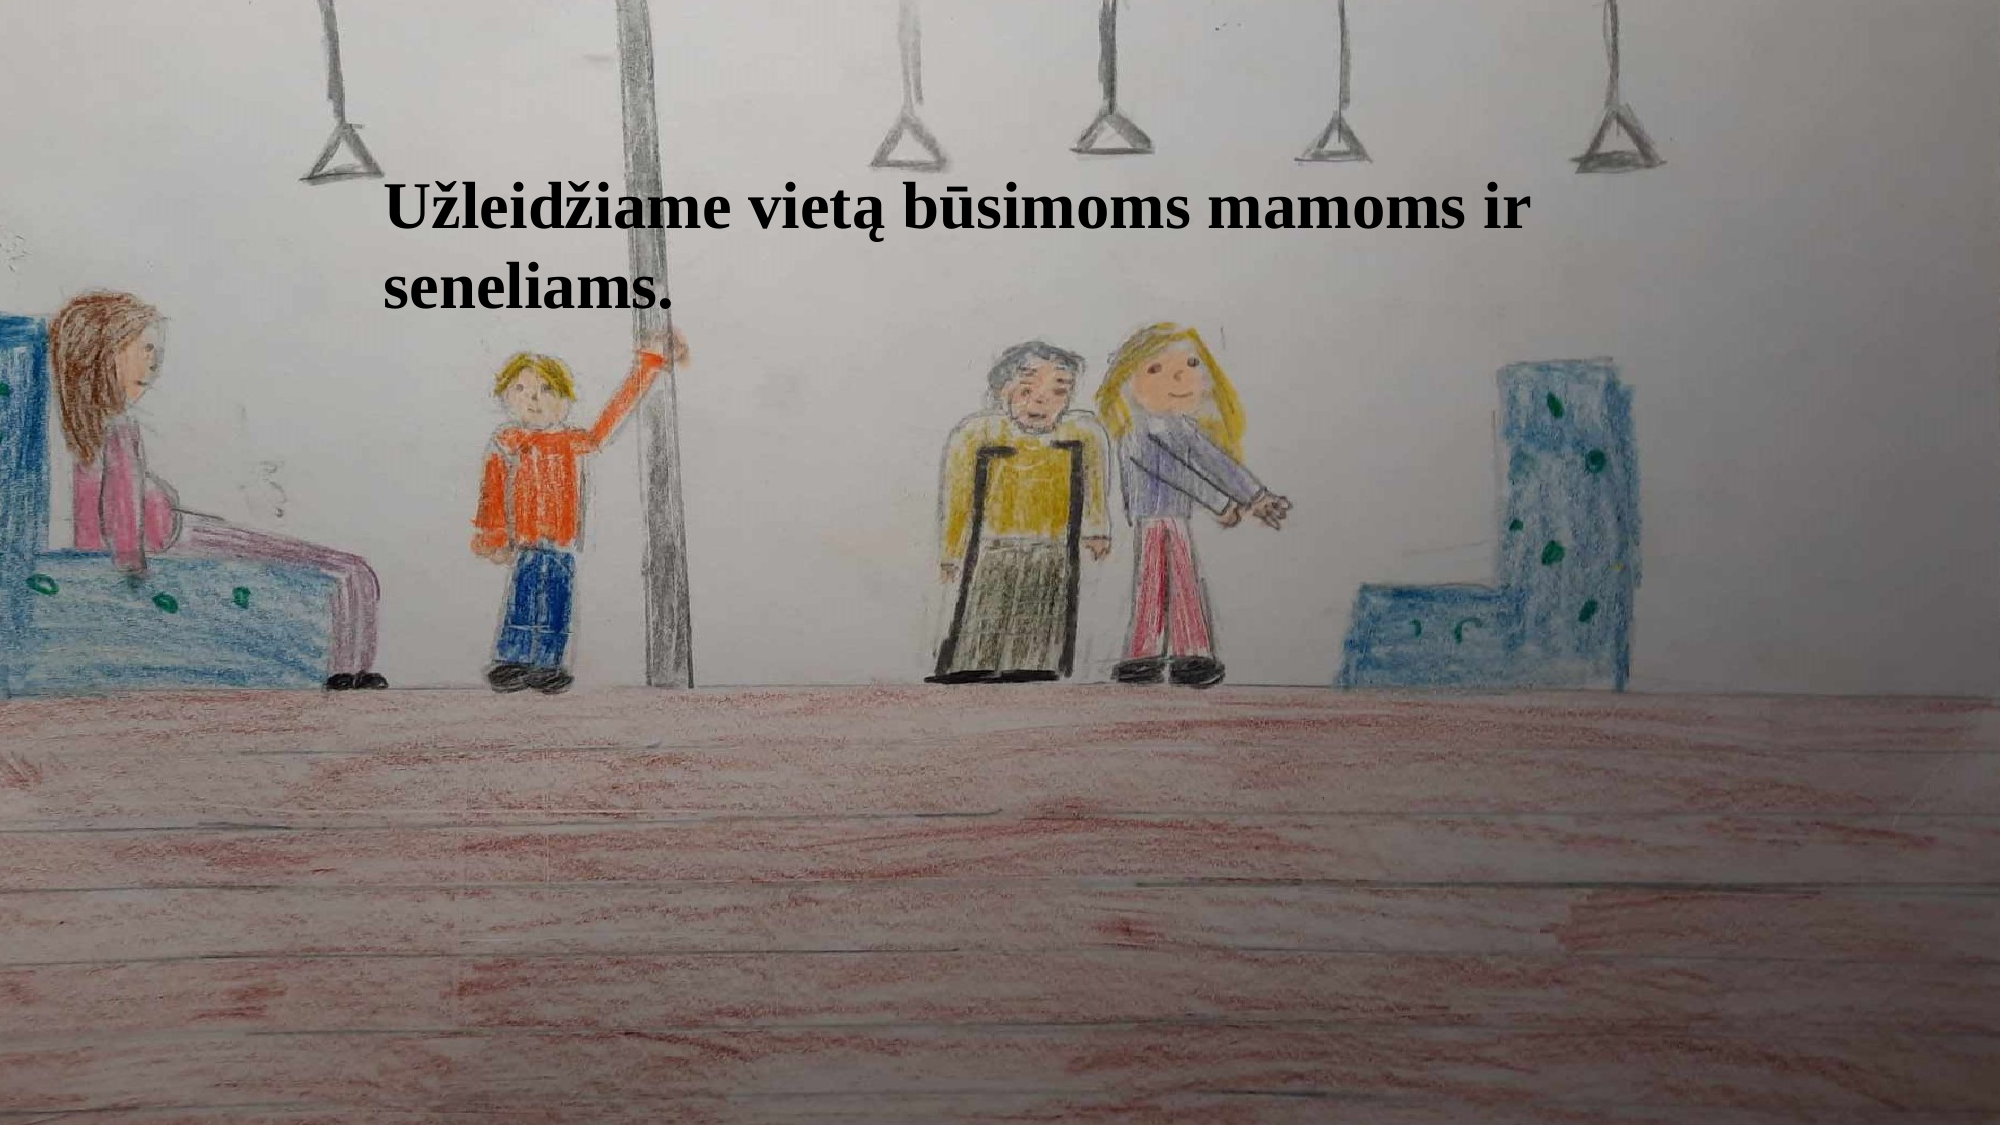

#
Užleidžiame vietą būsimoms mamoms ir seneliams.